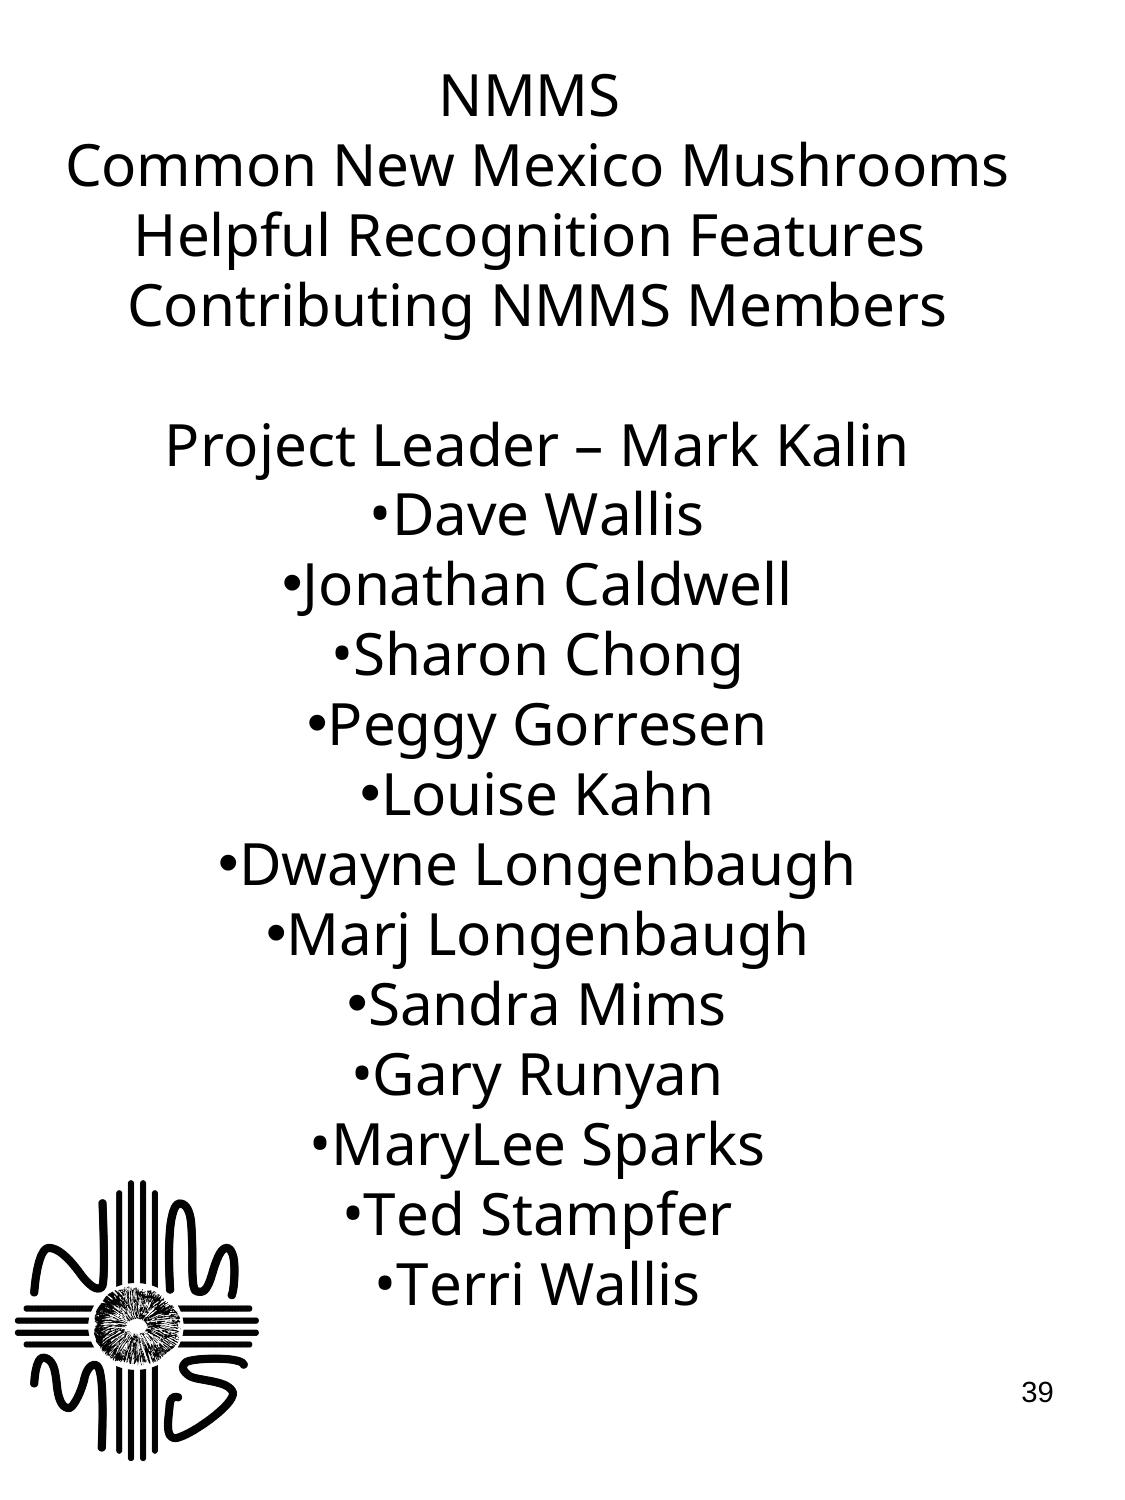

NMMS
Common New Mexico Mushrooms
Helpful Recognition Features
Contributing NMMS Members
Project Leader – Mark Kalin
Dave Wallis
Jonathan Caldwell
Sharon Chong
Peggy Gorresen
Louise Kahn
Dwayne Longenbaugh
Marj Longenbaugh
Sandra Mims
Gary Runyan
MaryLee Sparks
Ted Stampfer
Terri Wallis